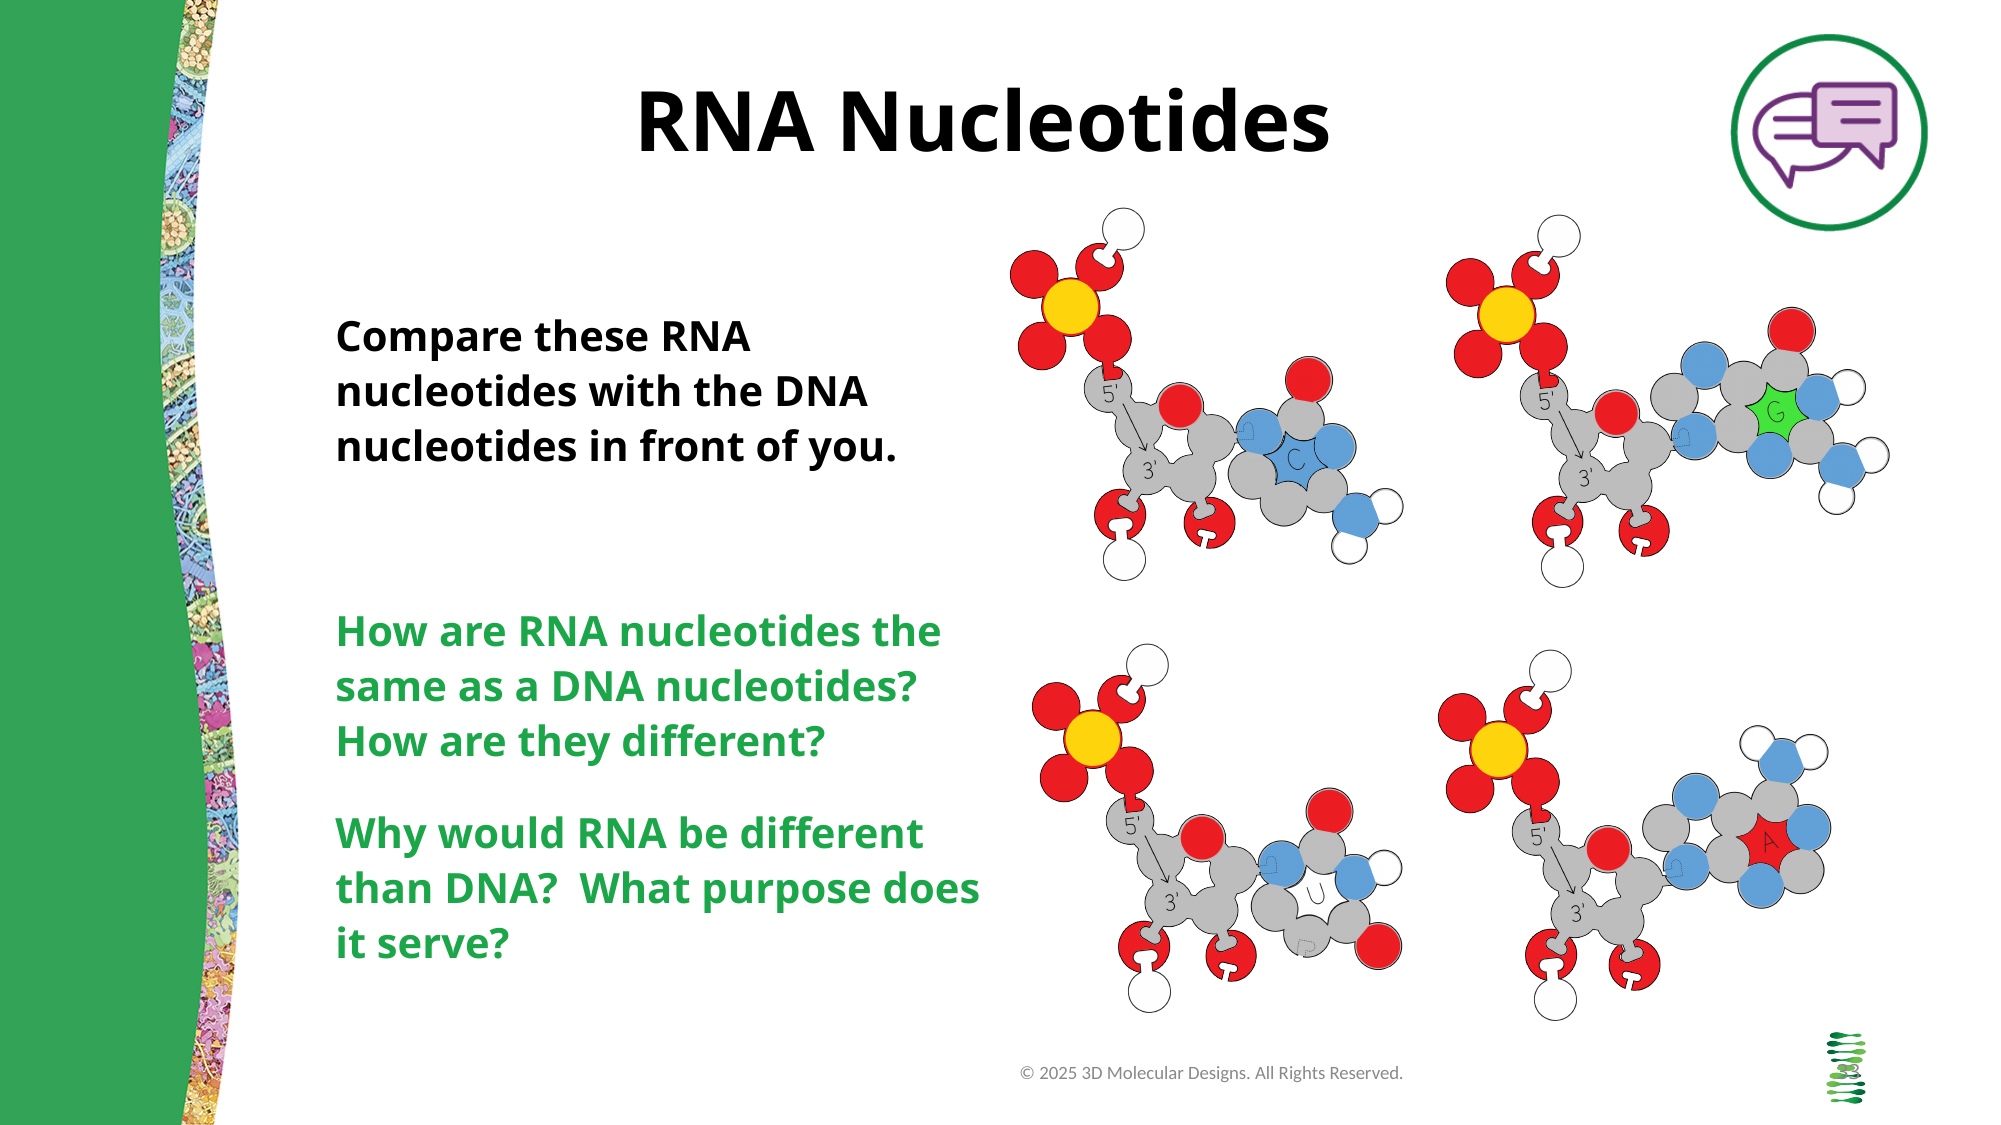

RNA Nucleotides
Compare these RNA nucleotides with the DNA nucleotides in front of you.
How are RNA nucleotides the same as a DNA nucleotides? How are they different?
Why would RNA be different than DNA? What purpose does it serve?